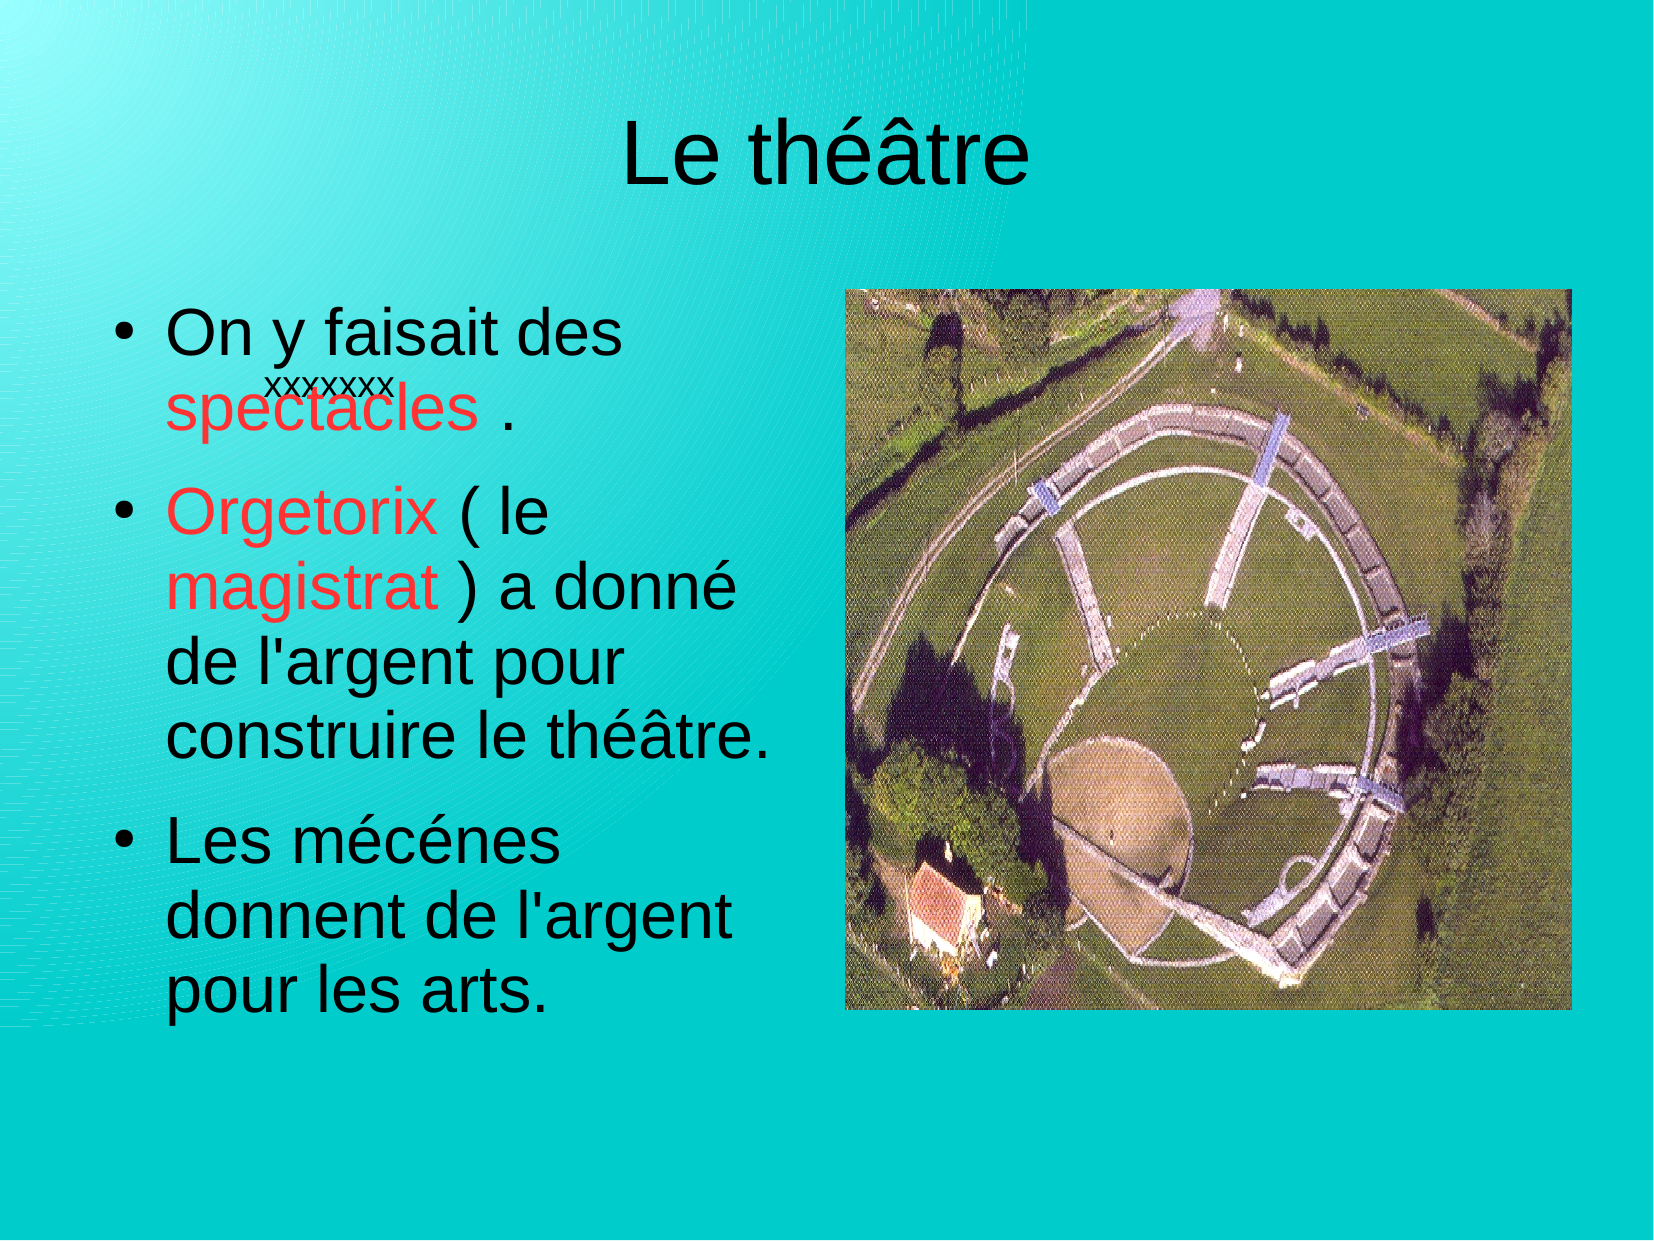

# Le théâtre
On y faisait des spectacles .
Orgetorix ( le magistrat ) a donné de l'argent pour construire le théâtre.
Les mécénes donnent de l'argent pour les arts.